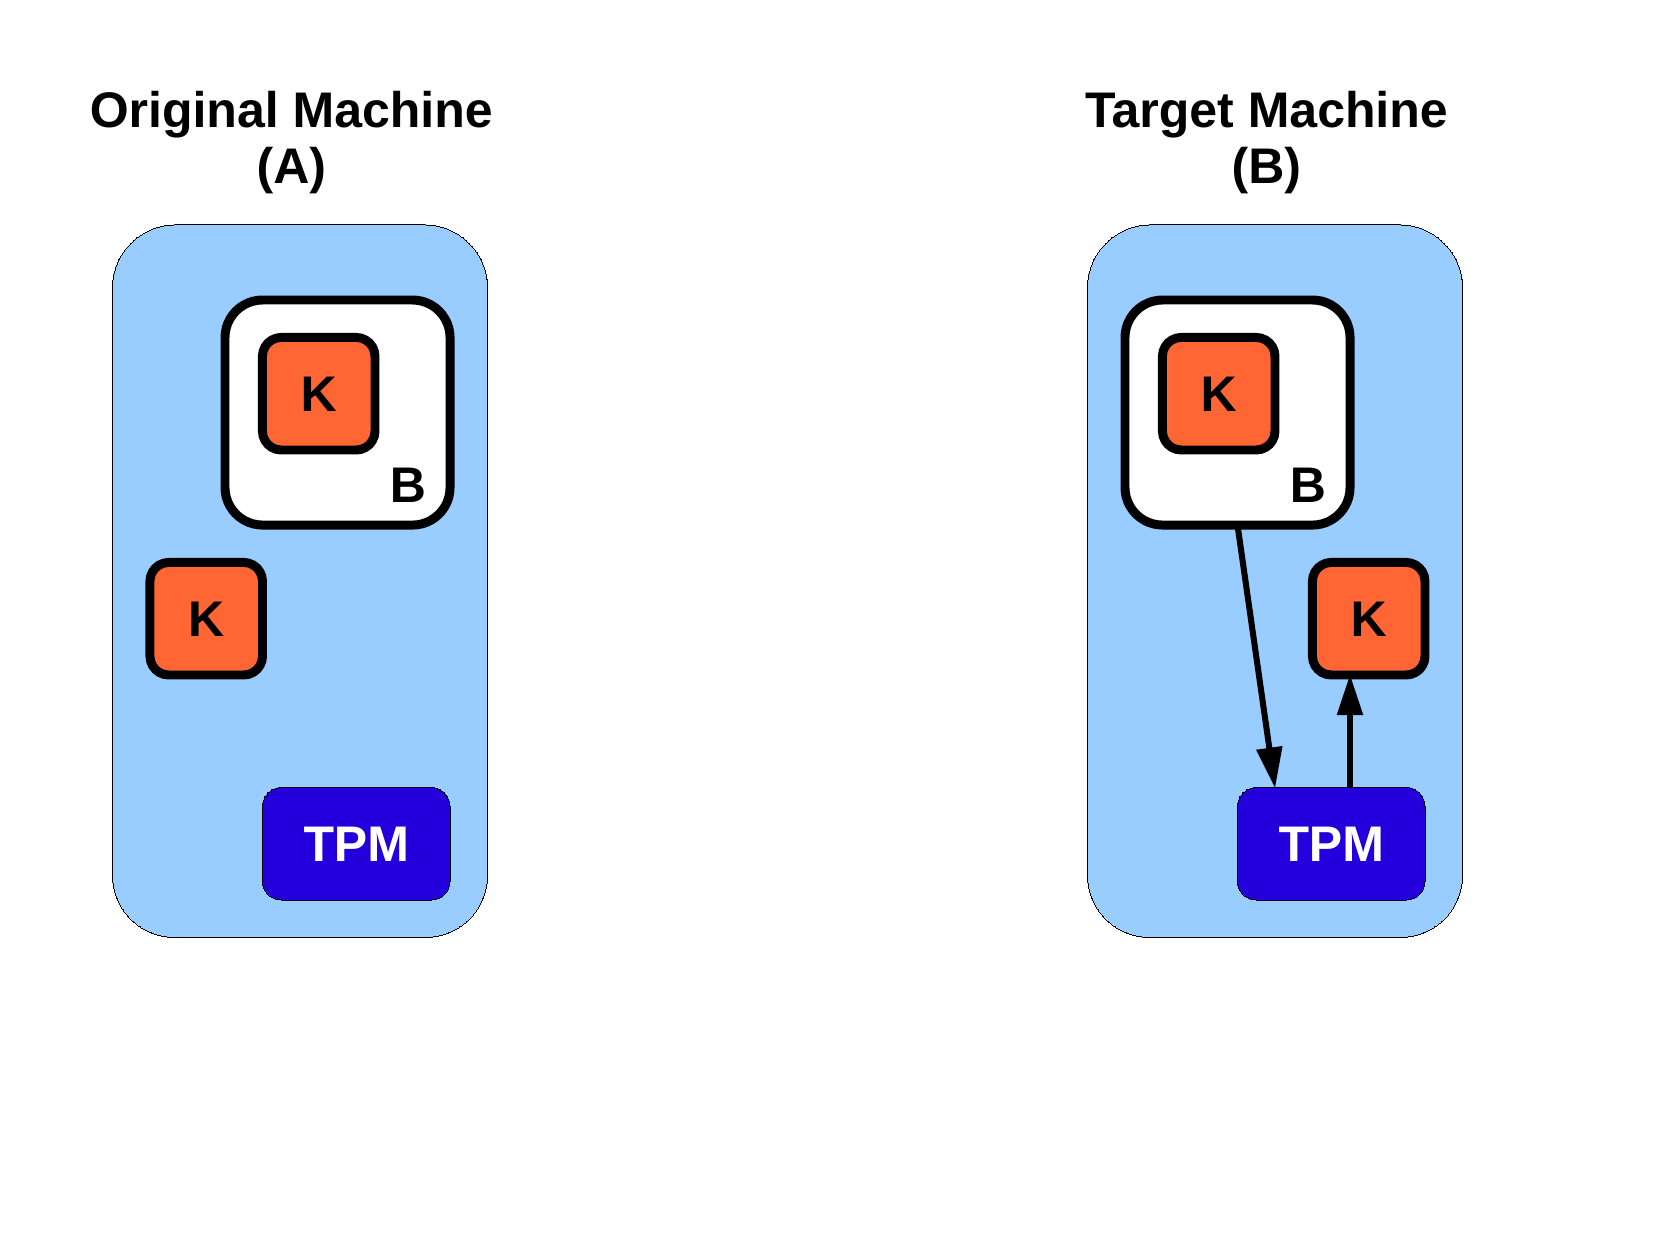

Original Machine
(A)
Target Machine
(B)
TPM
TPM
K
B
K
B
K
K